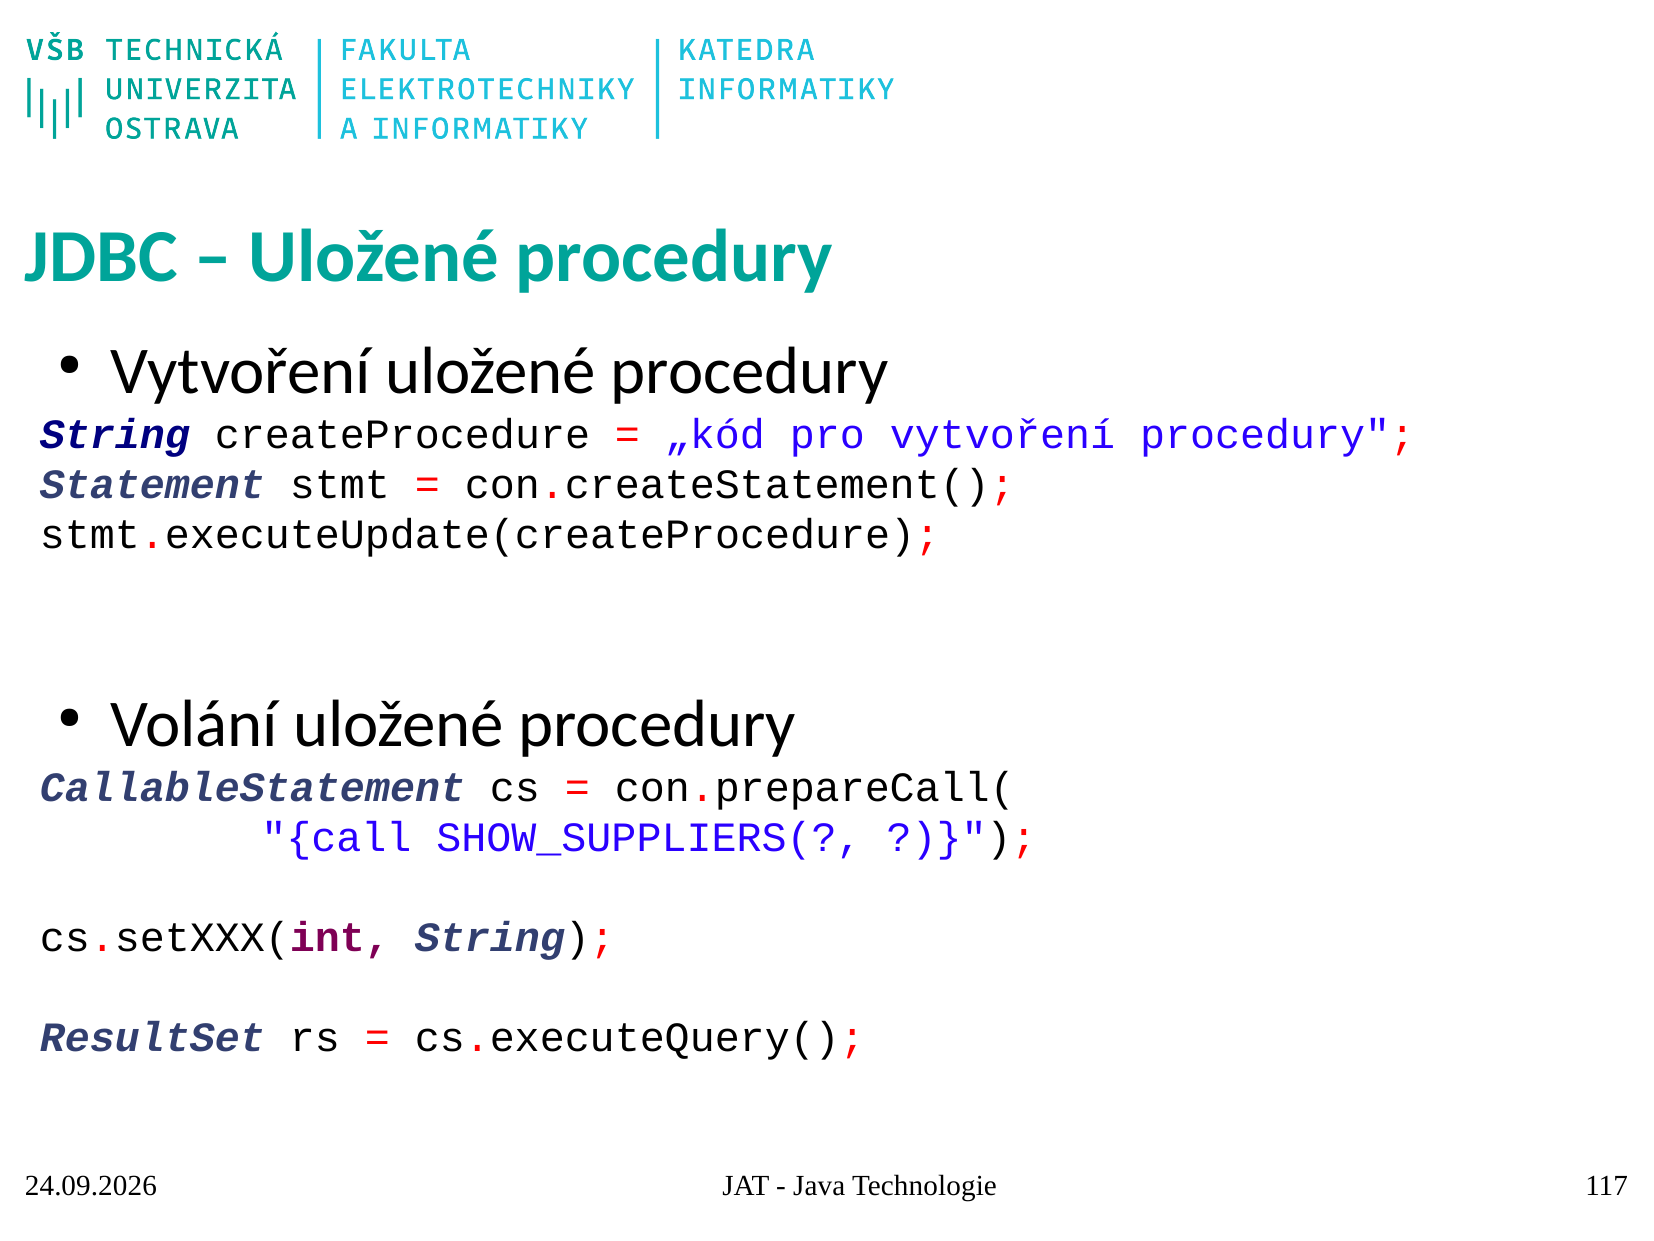

JDBC – Uložené procedury
# Vytvoření uložené procedury
String createProcedure = „kód pro vytvoření procedury";
Statement stmt = con.createStatement();
stmt.executeUpdate(createProcedure);
Volání uložené procedury
CallableStatement cs = con.prepareCall(
			"{call SHOW_SUPPLIERS(?, ?)}");
cs.setXXX(int, String);
ResultSet rs = cs.executeQuery();
JAT - Java Technologie
117